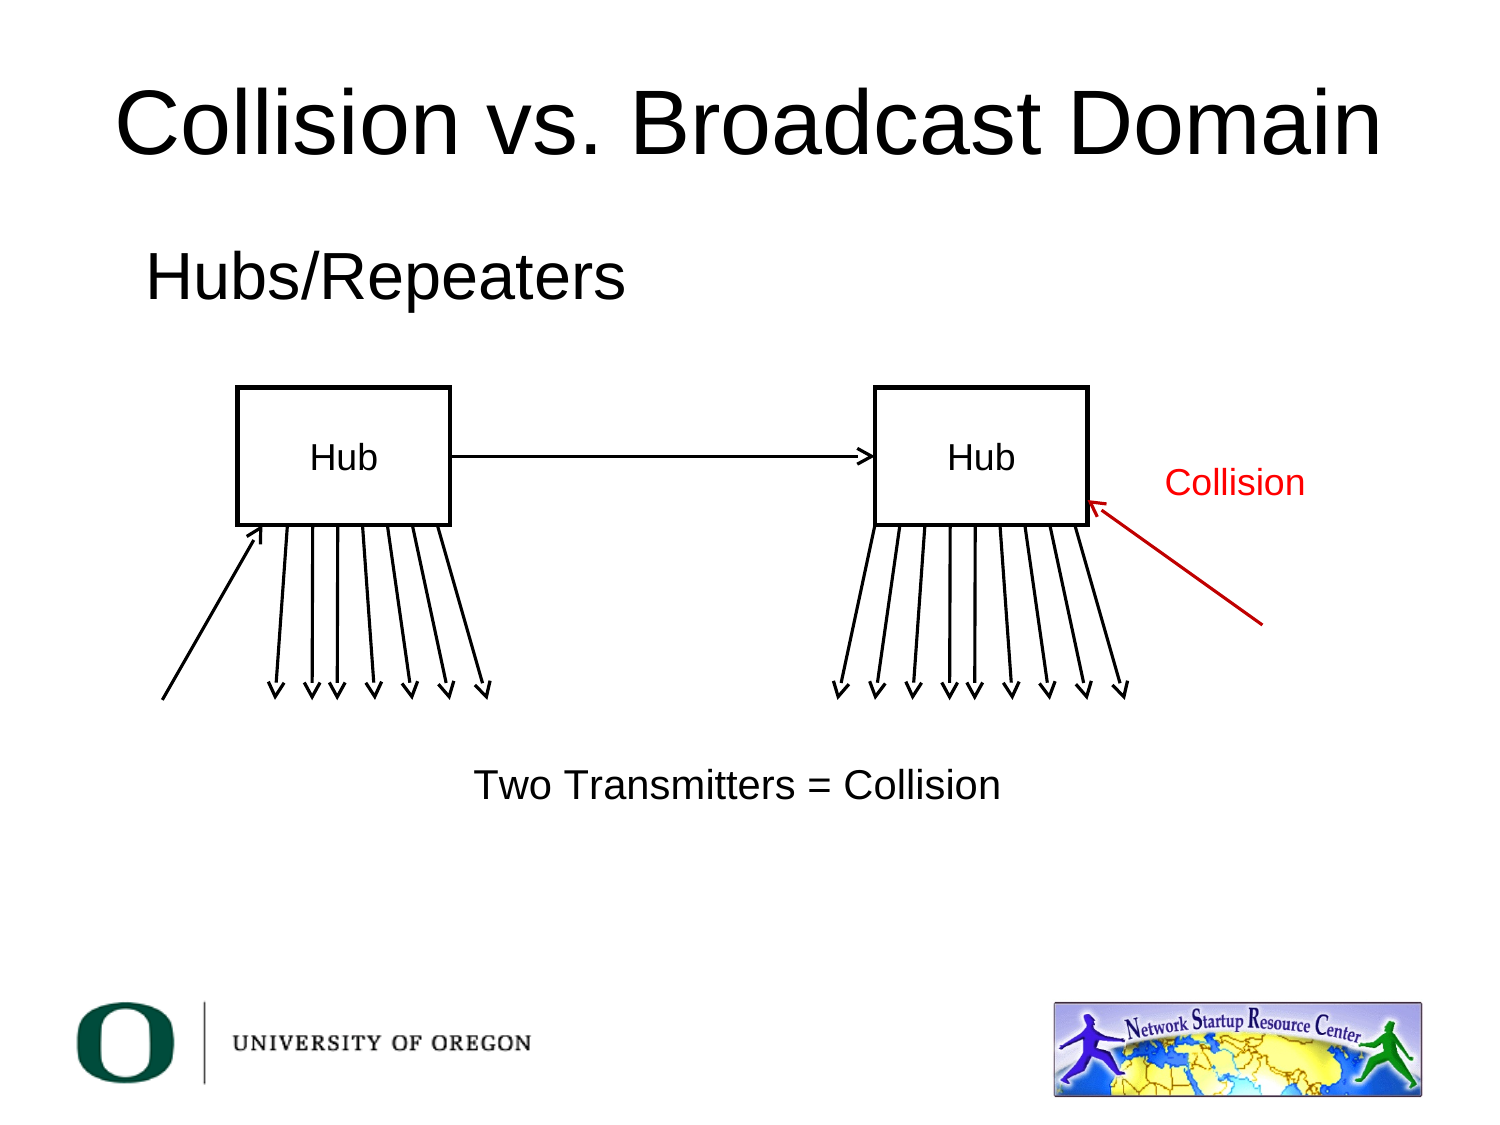

# Collision vs. Broadcast Domain
 Hubs/Repeaters
Hub
Hub
Collision
Two Transmitters = Collision